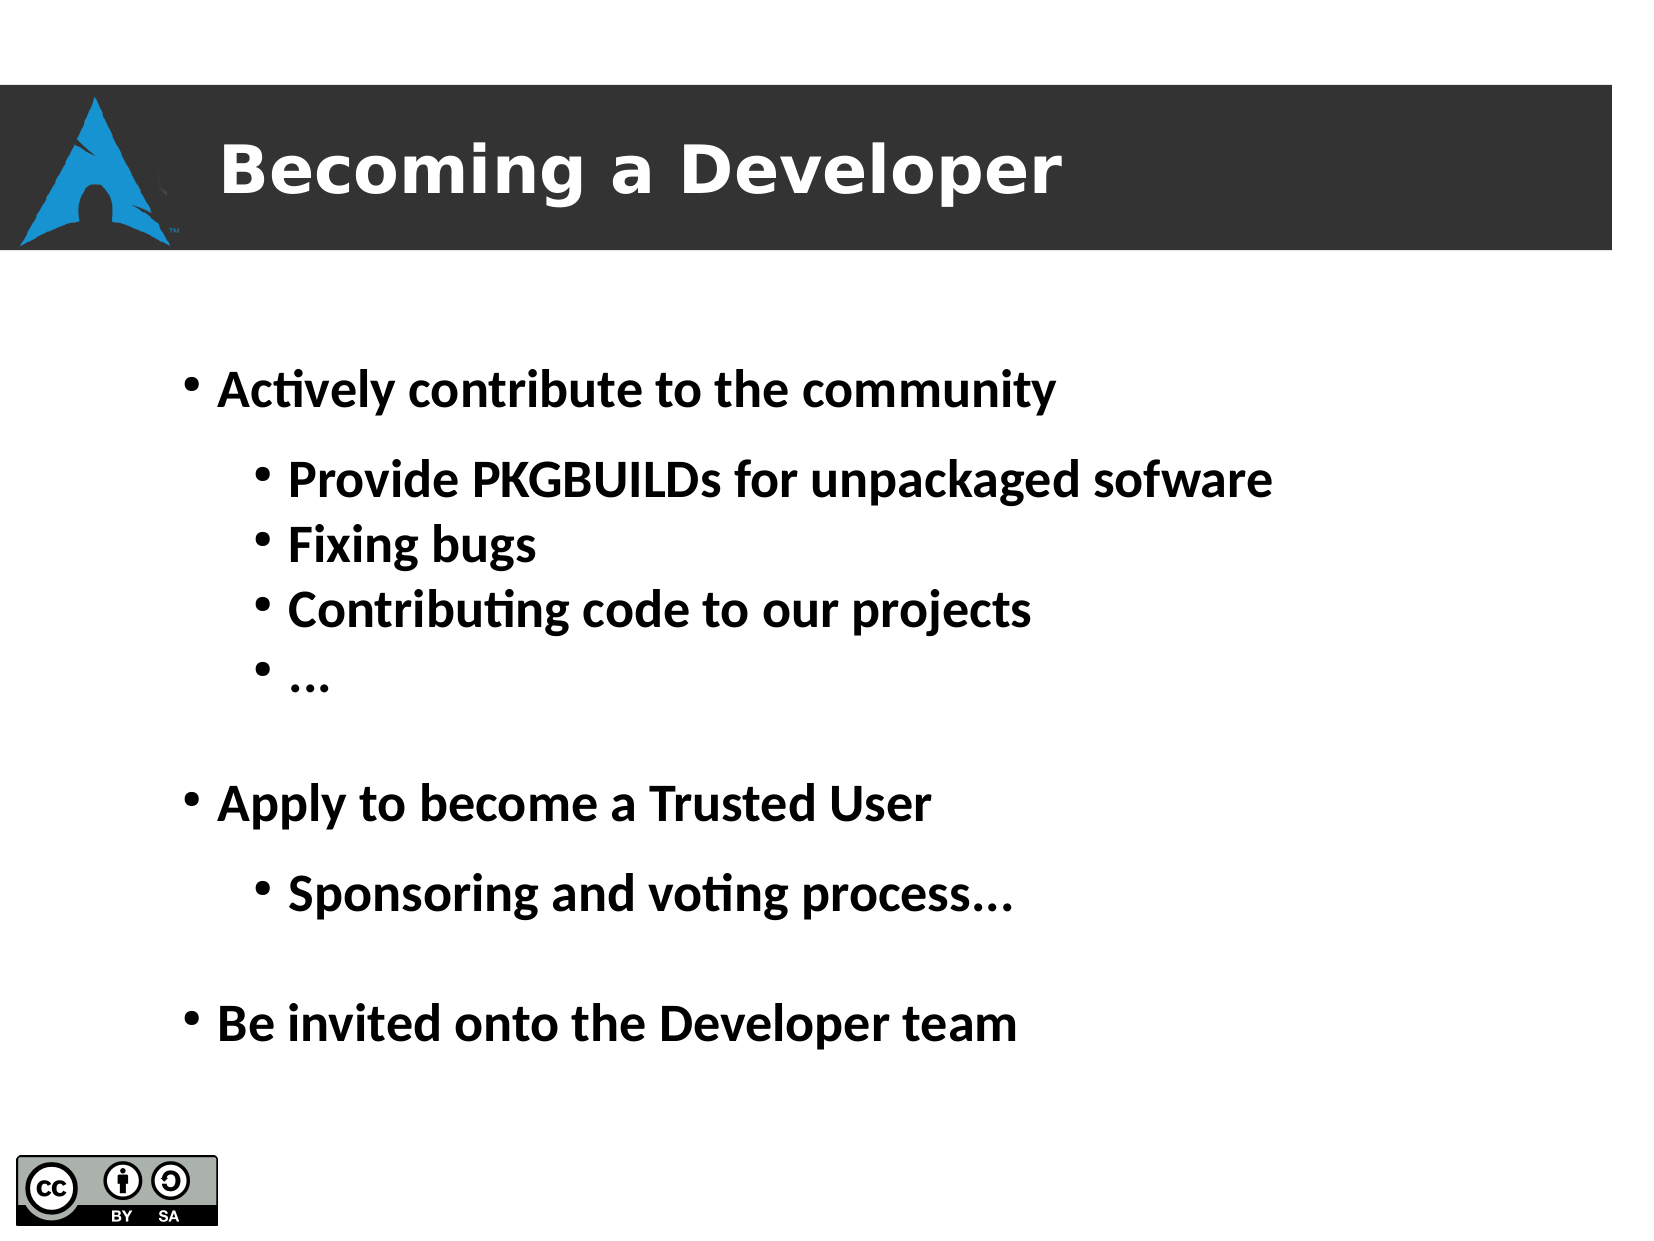

Becoming a Developer
#
Actively contribute to the community
Provide PKGBUILDs for unpackaged sofware
Fixing bugs
Contributing code to our projects
...
Apply to become a Trusted User
Sponsoring and voting process...
Be invited onto the Developer team